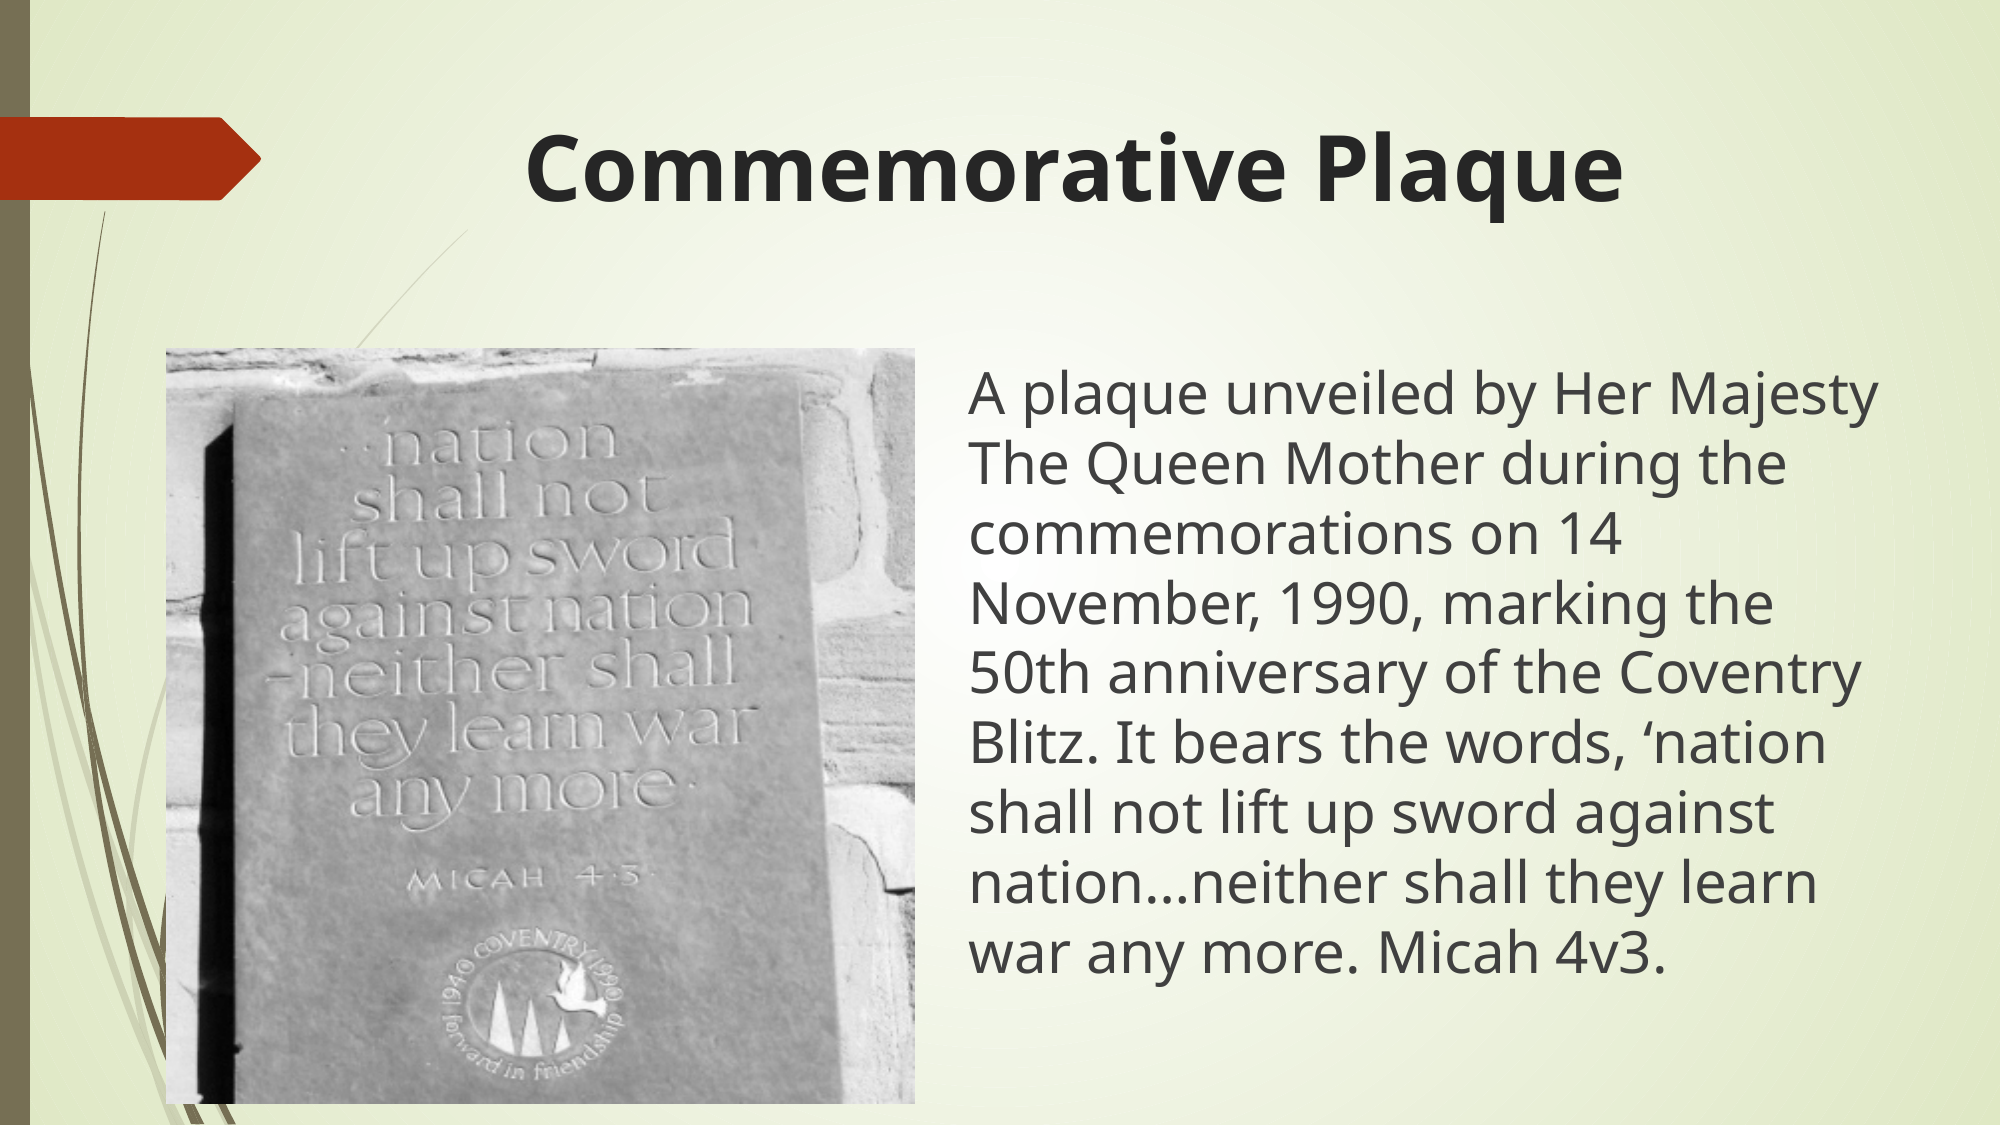

# Commemorative Plaque
A plaque unveiled by Her Majesty The Queen Mother during the commemorations on 14 November, 1990, marking the 50th anniversary of the Coventry Blitz. It bears the words, ‘nation shall not lift up sword against nation…neither shall they learn war any more. Micah 4v3.